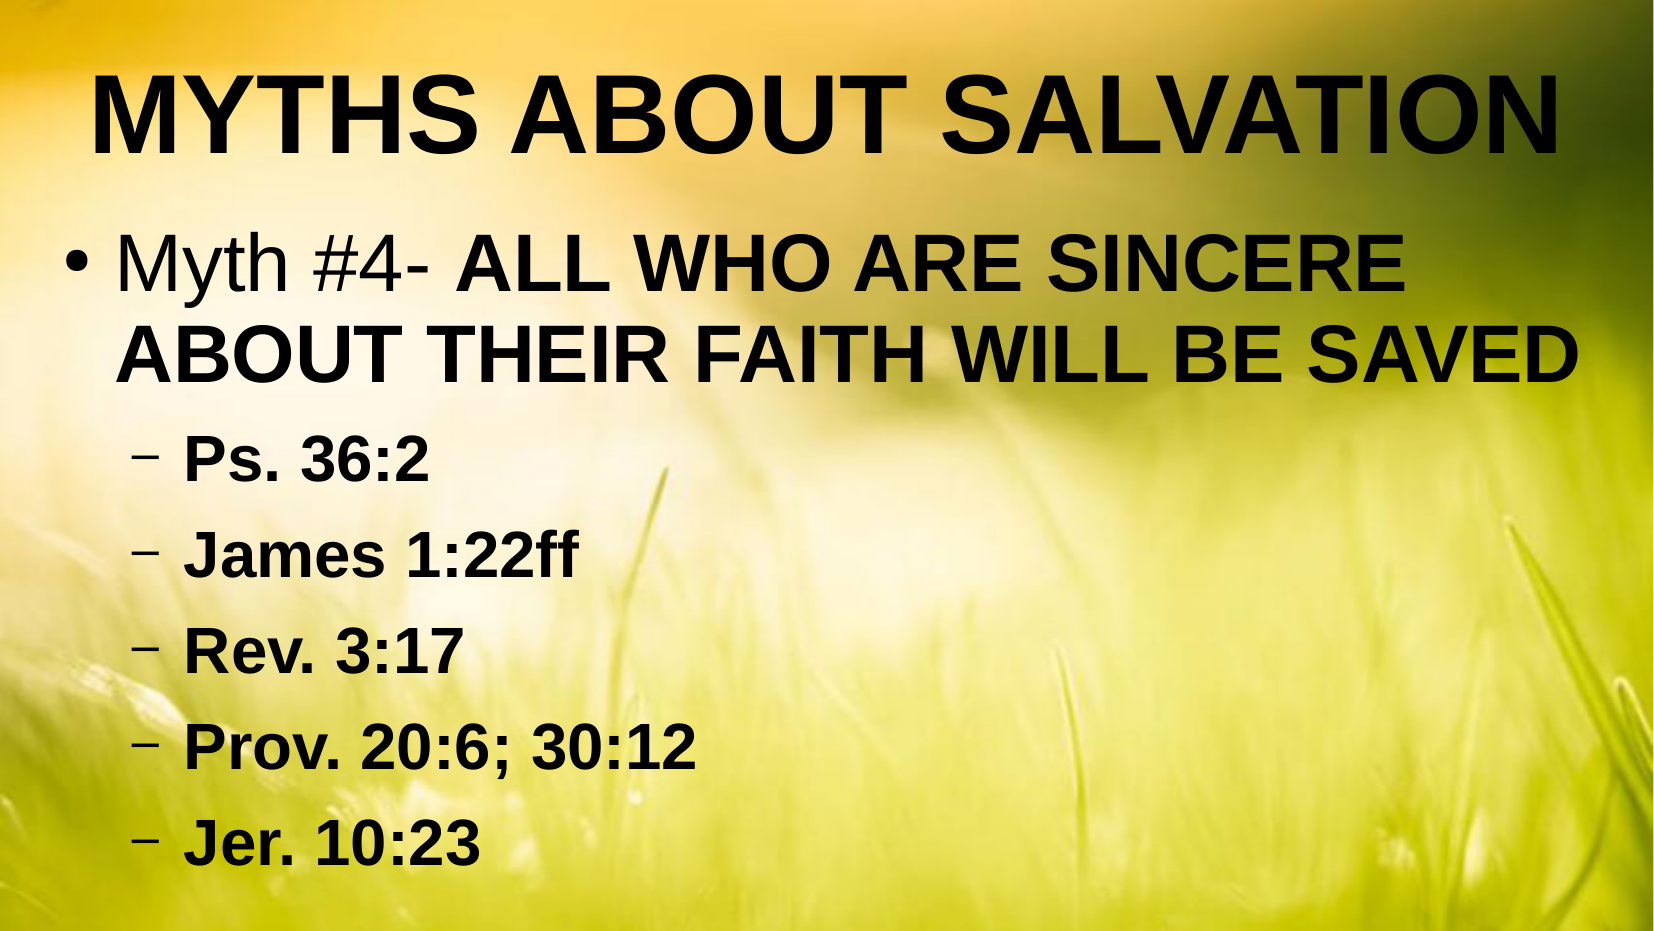

# MYTHS ABOUT SALVATION
Myth #4- ALL WHO ARE SINCERE ABOUT THEIR FAITH WILL BE SAVED
Ps. 36:2
James 1:22ff
Rev. 3:17
Prov. 20:6; 30:12
Jer. 10:23